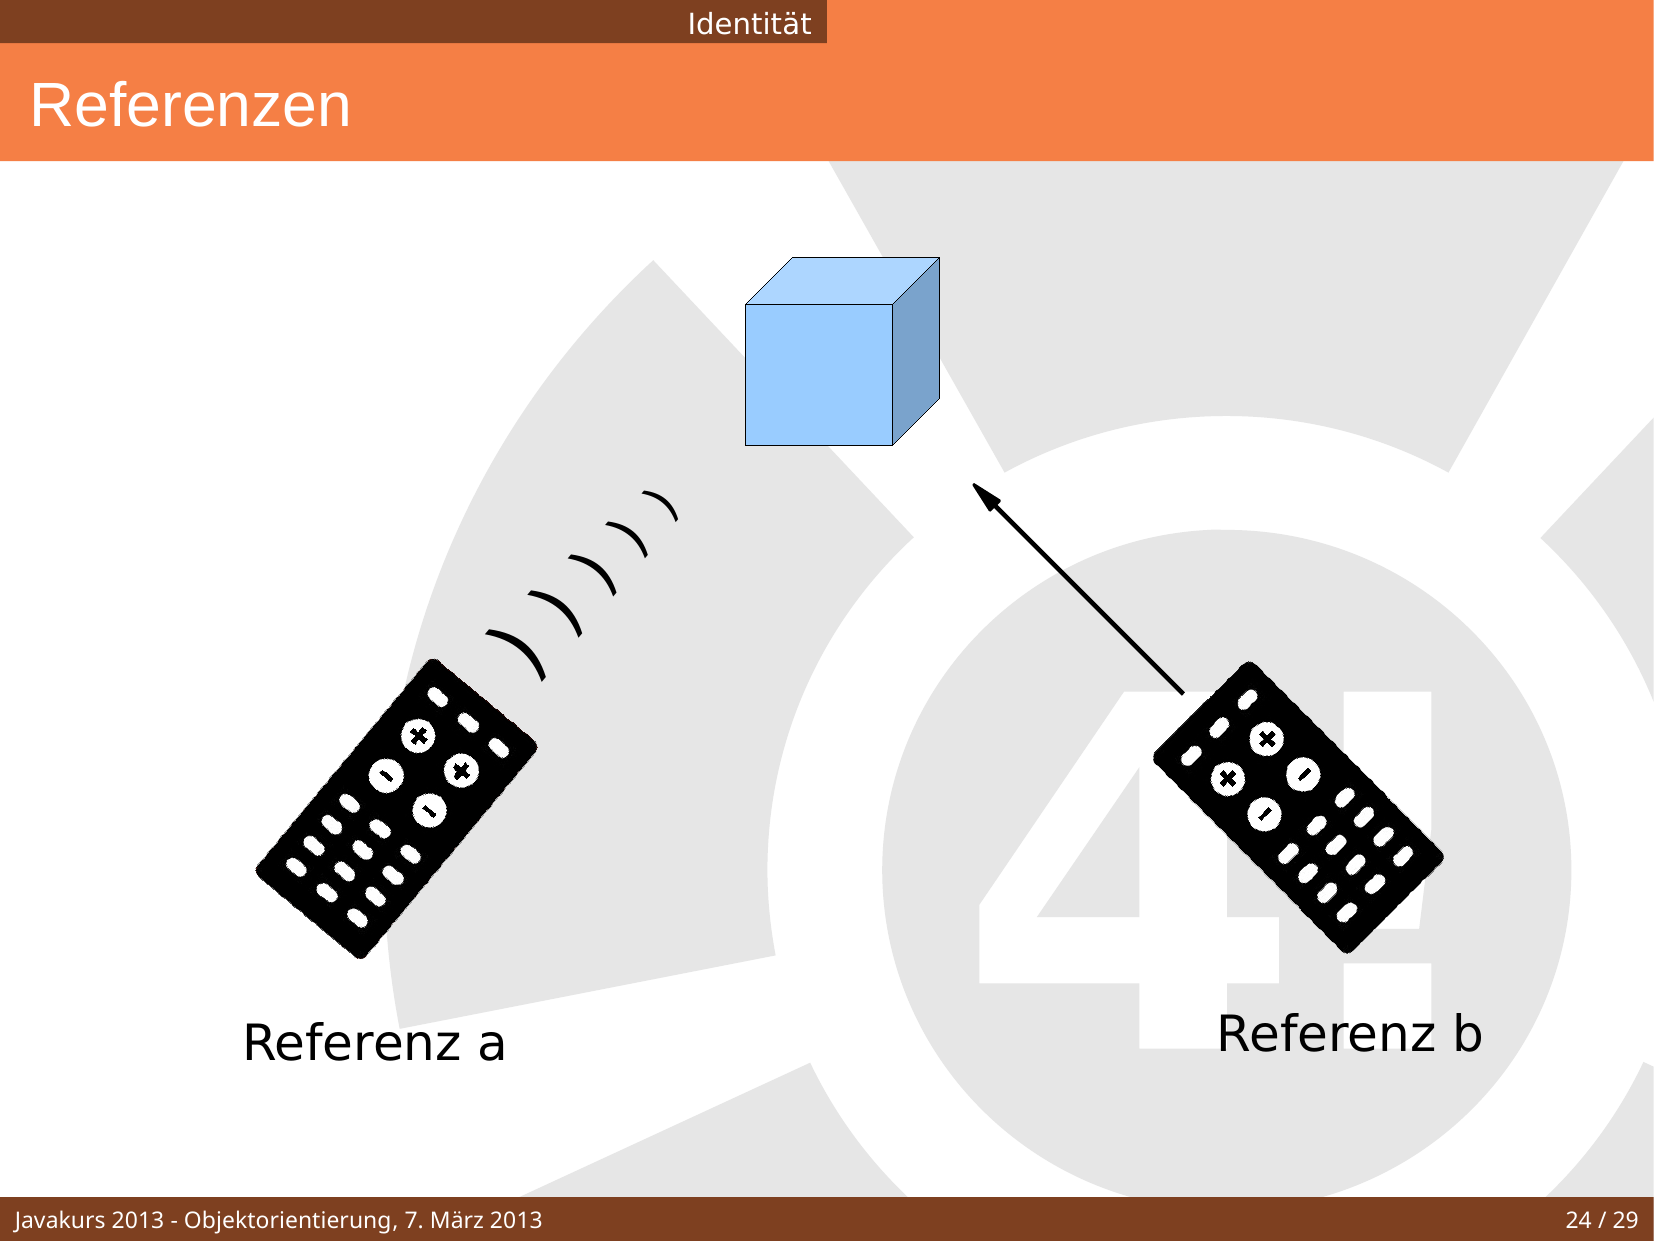

Identität
# Referenzen
)
)
)
)
)
Referenz b
Referenz a